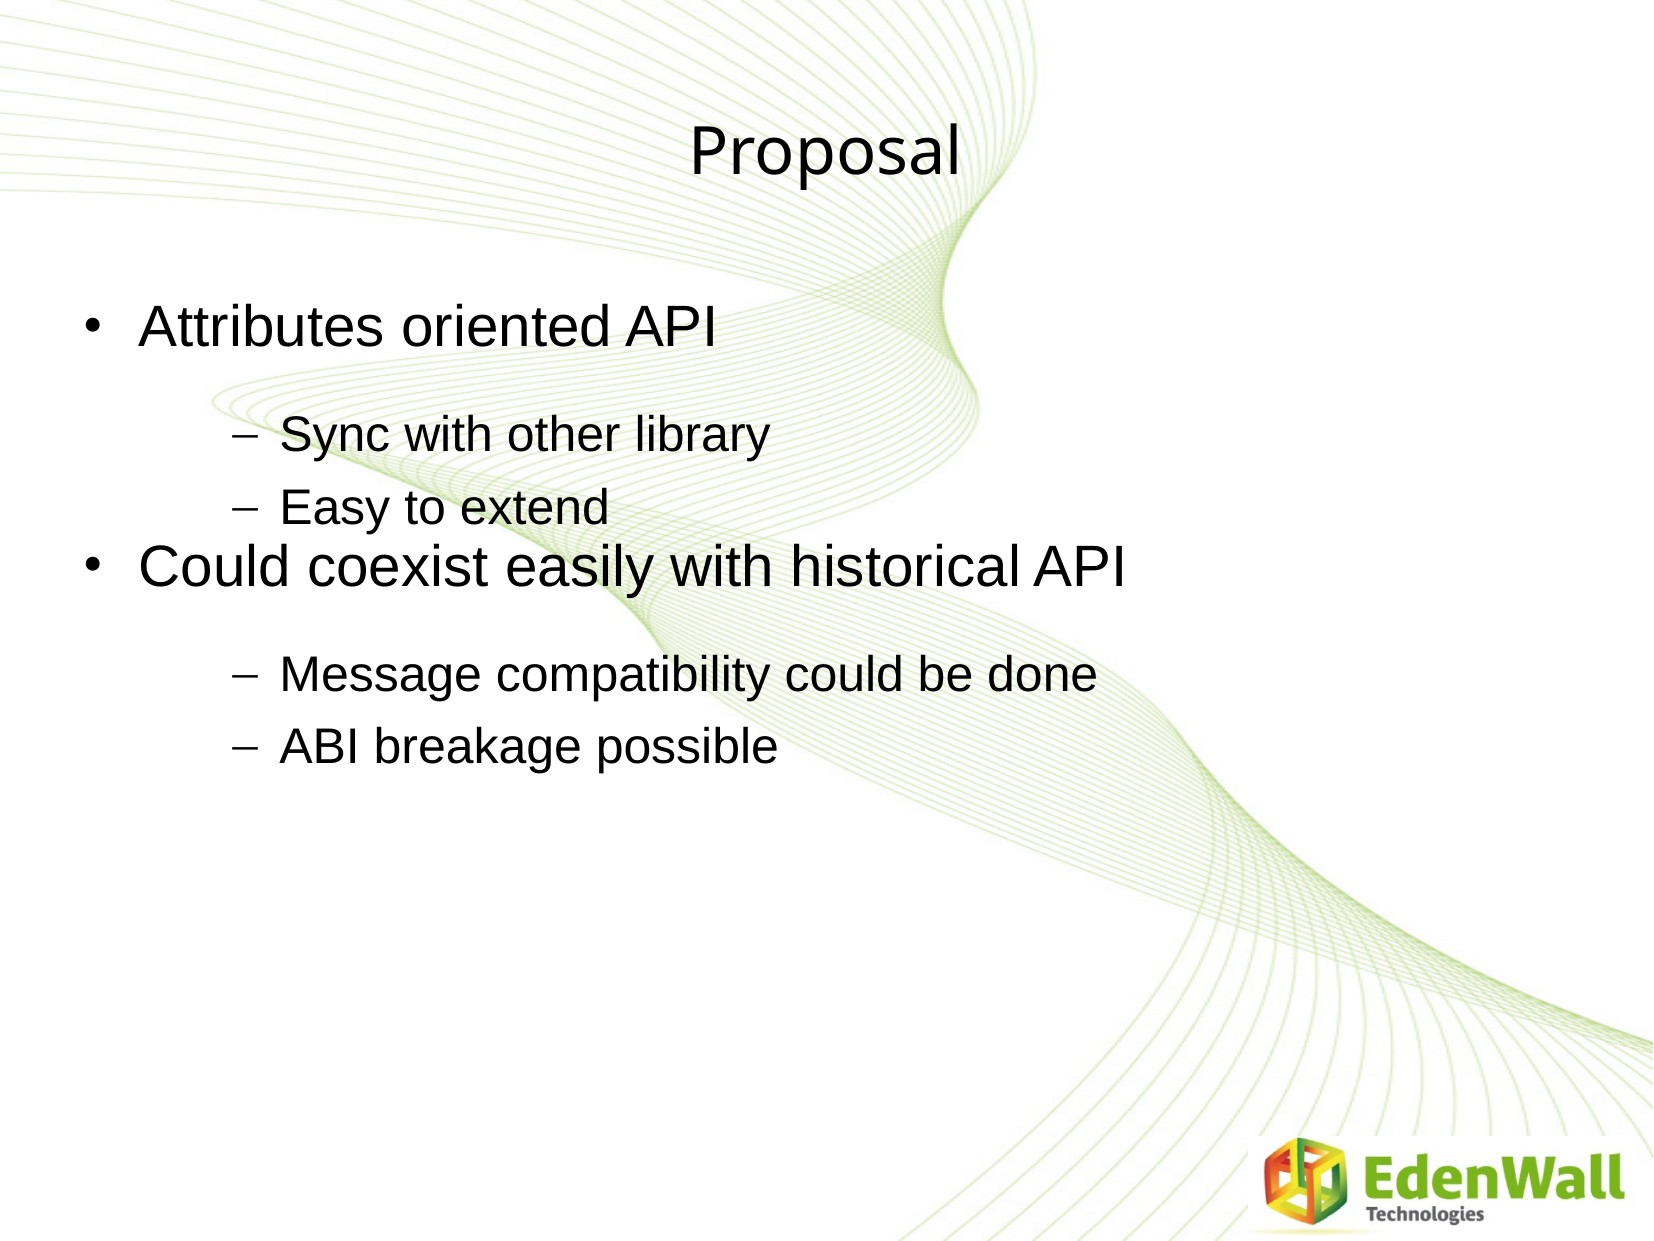

# Proposal
Attributes oriented API
Sync with other library
Easy to extend
Could coexist easily with historical API
Message compatibility could be done
ABI breakage possible